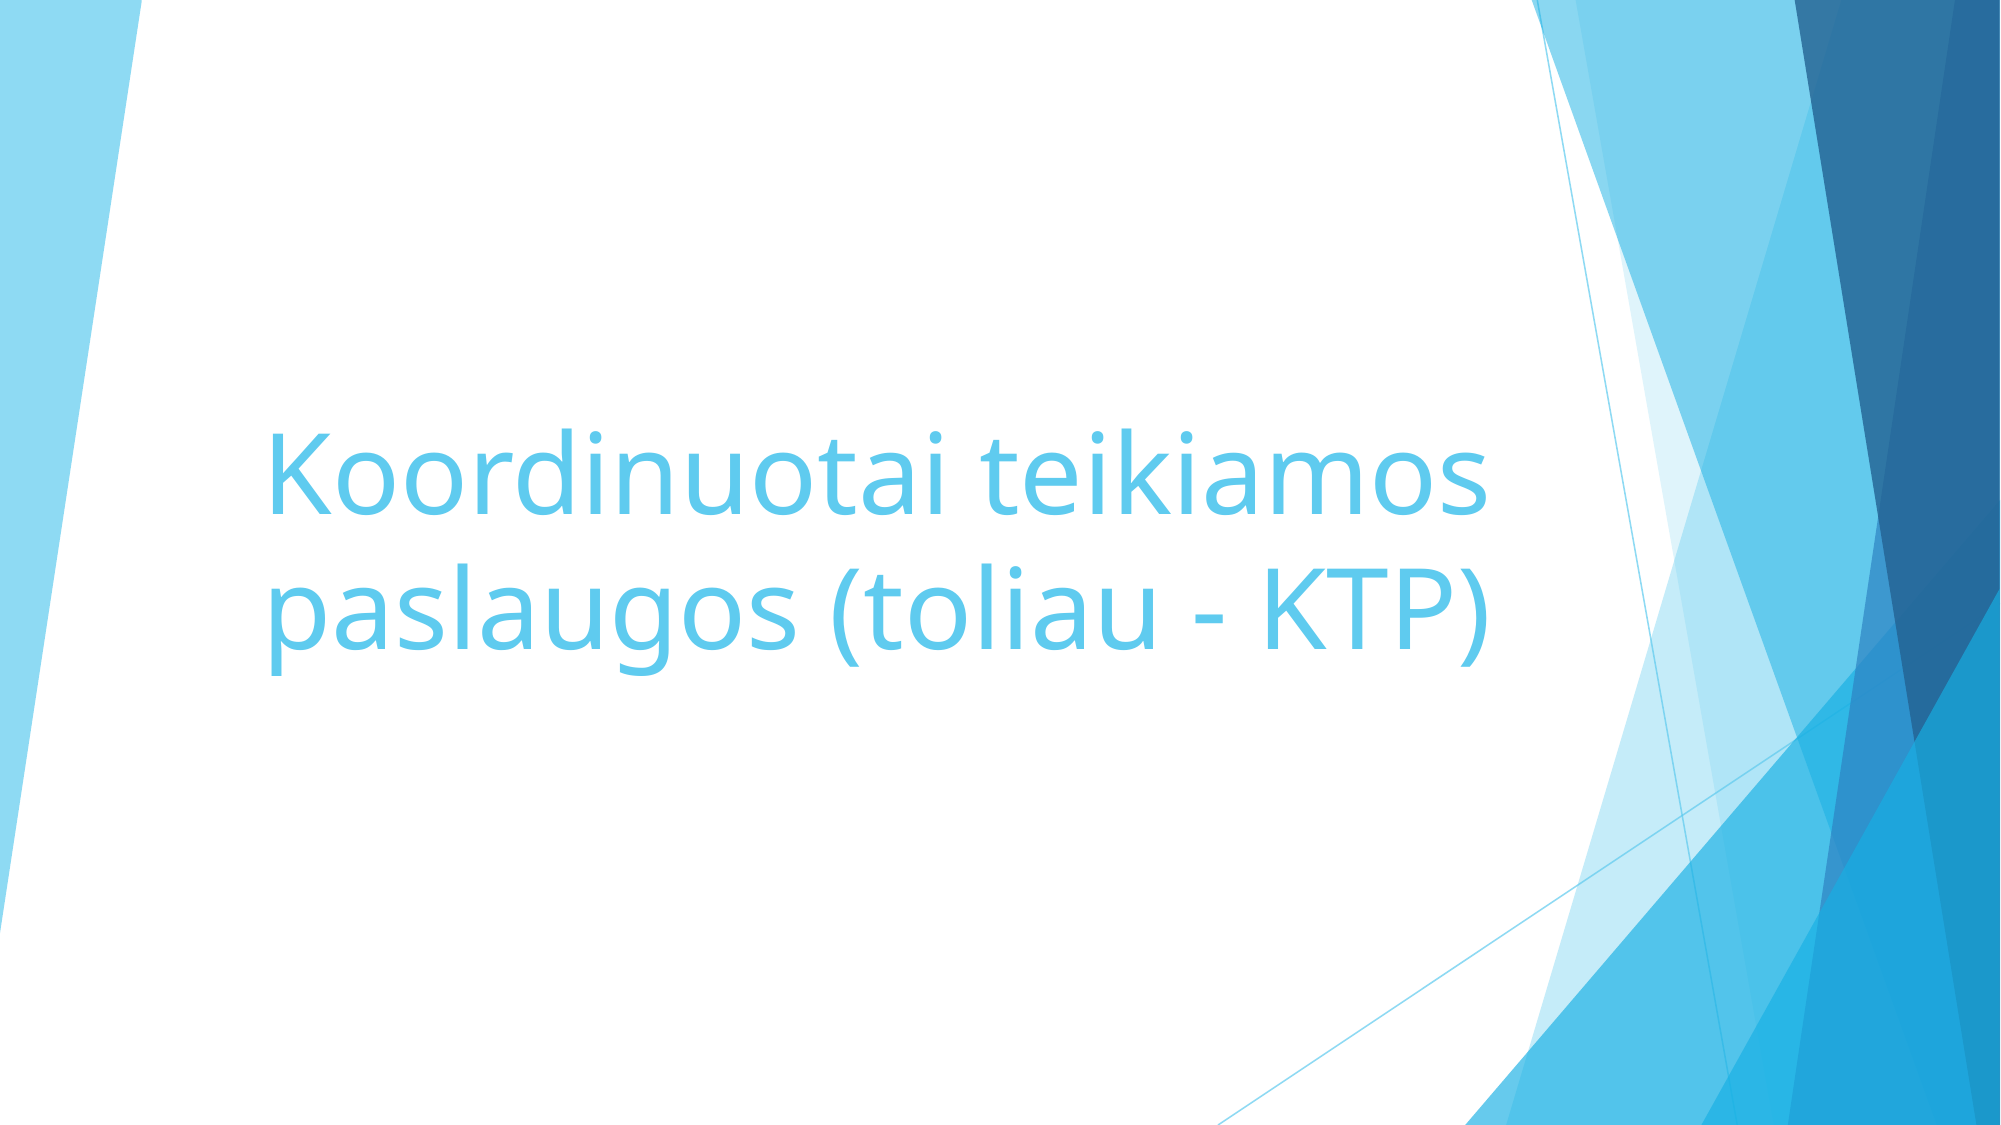

# Koordinuotai teikiamos paslaugos (toliau - KTP)